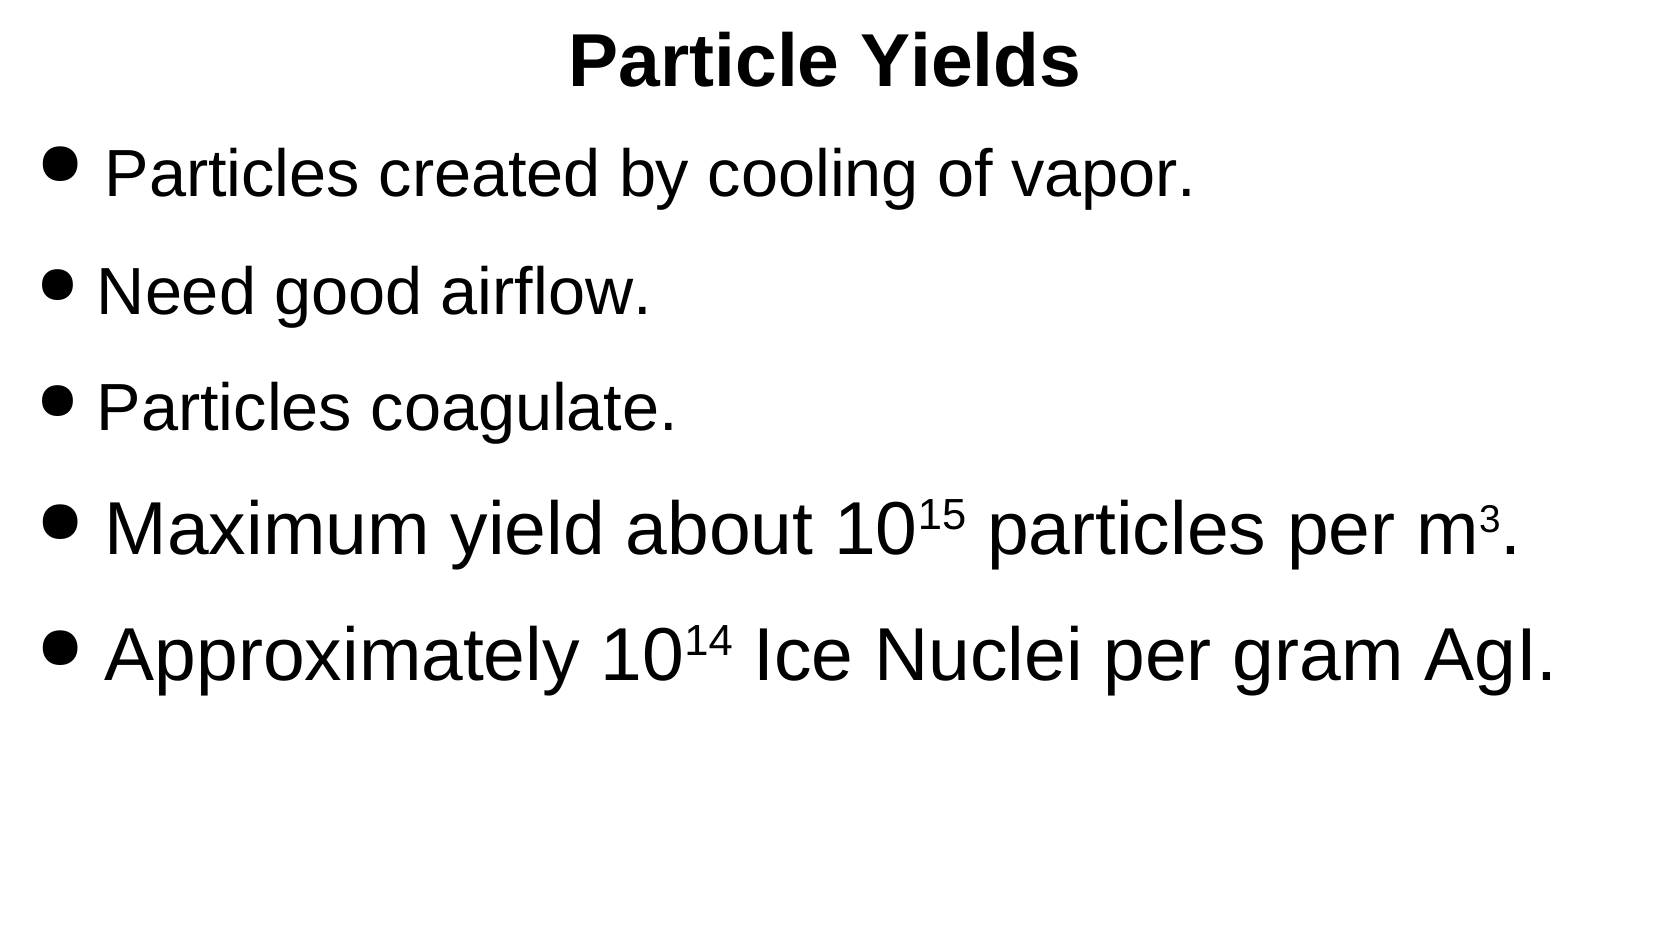

# Particle Yields
 Particles created by cooling of vapor.
 Need good airflow.
 Particles coagulate.
 Maximum yield about 1015 particles per m3.
 Approximately 1014 Ice Nuclei per gram AgI.